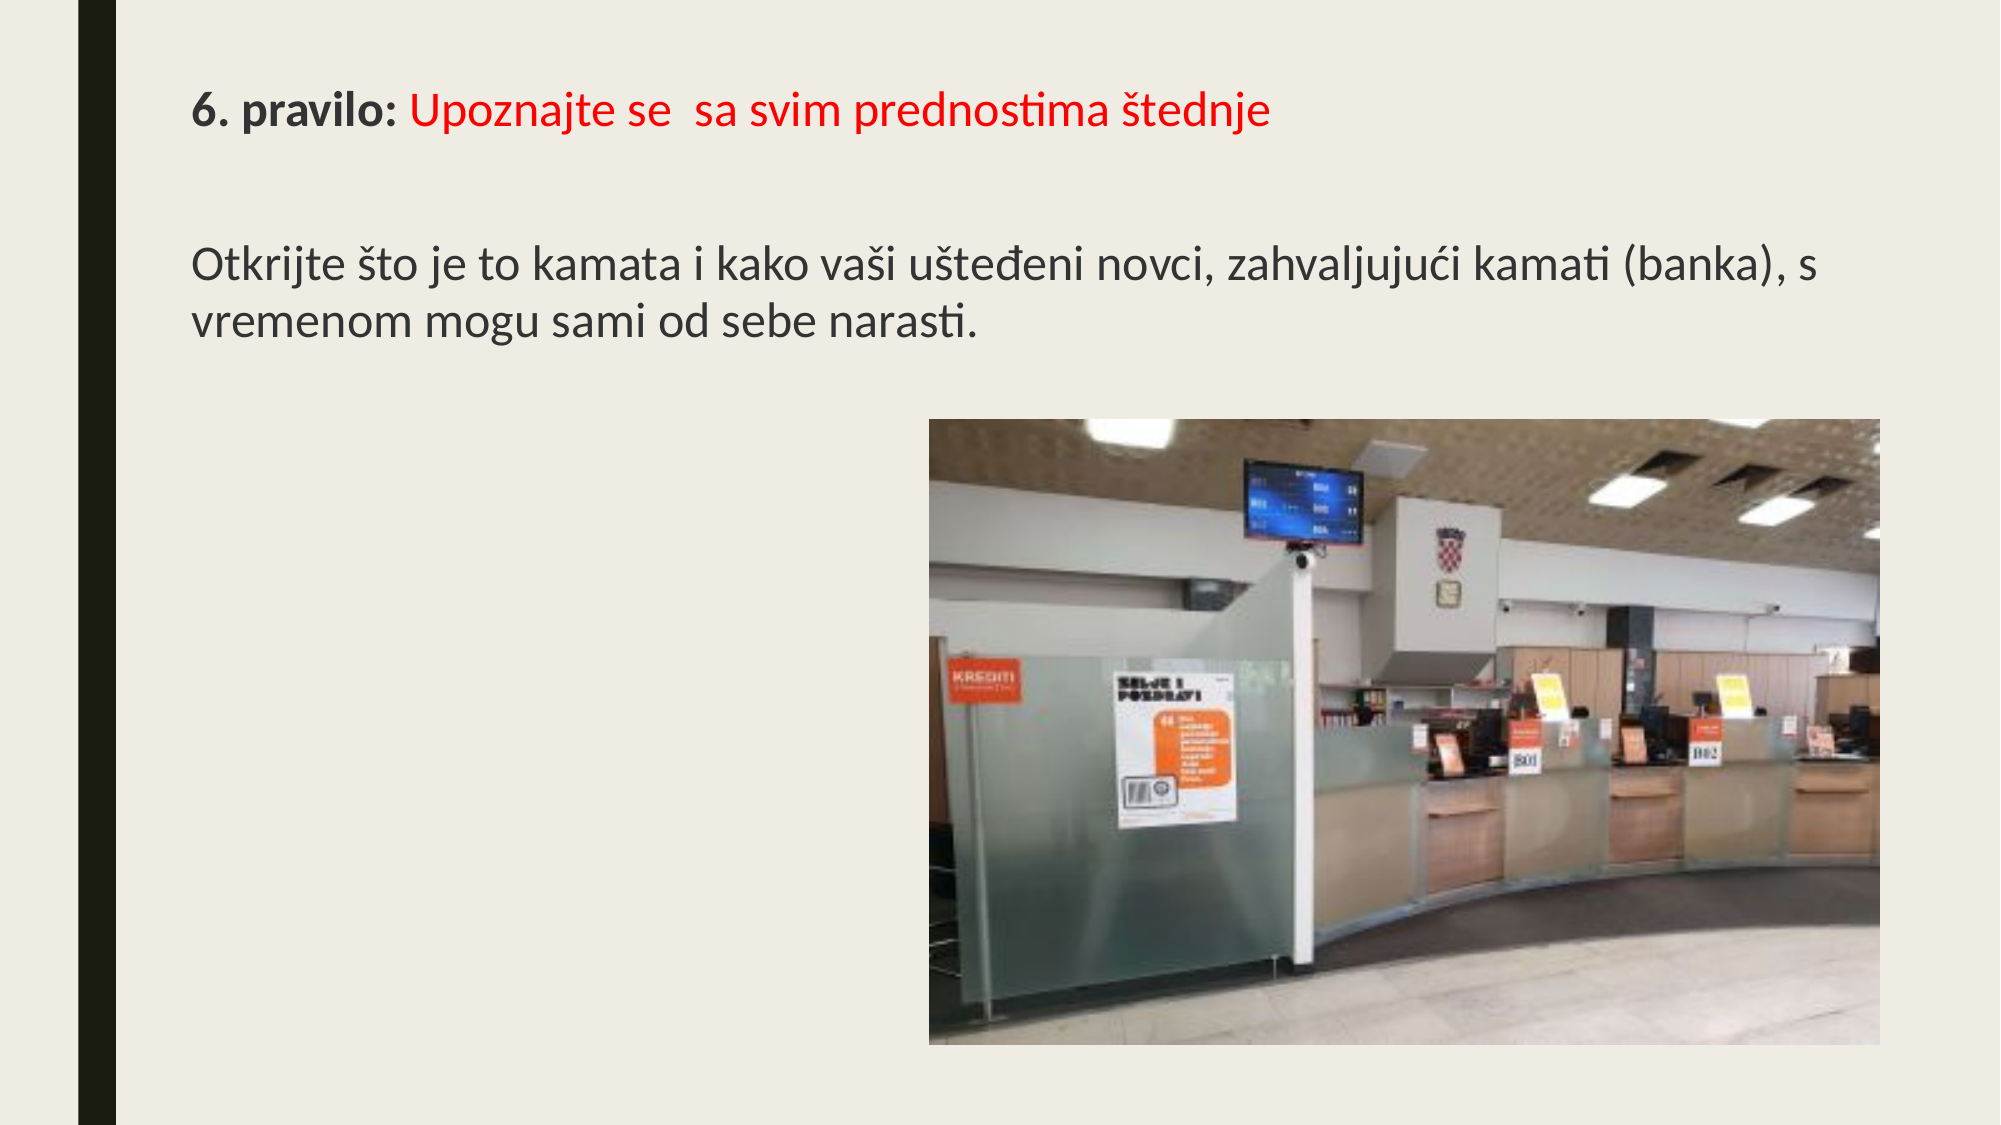

# 6. pravilo: Upoznajte se sa svim prednostima štednje
Otkrijte što je to kamata i kako vaši ušteđeni novci, zahvaljujući kamati (banka), s vremenom mogu sami od sebe narasti.